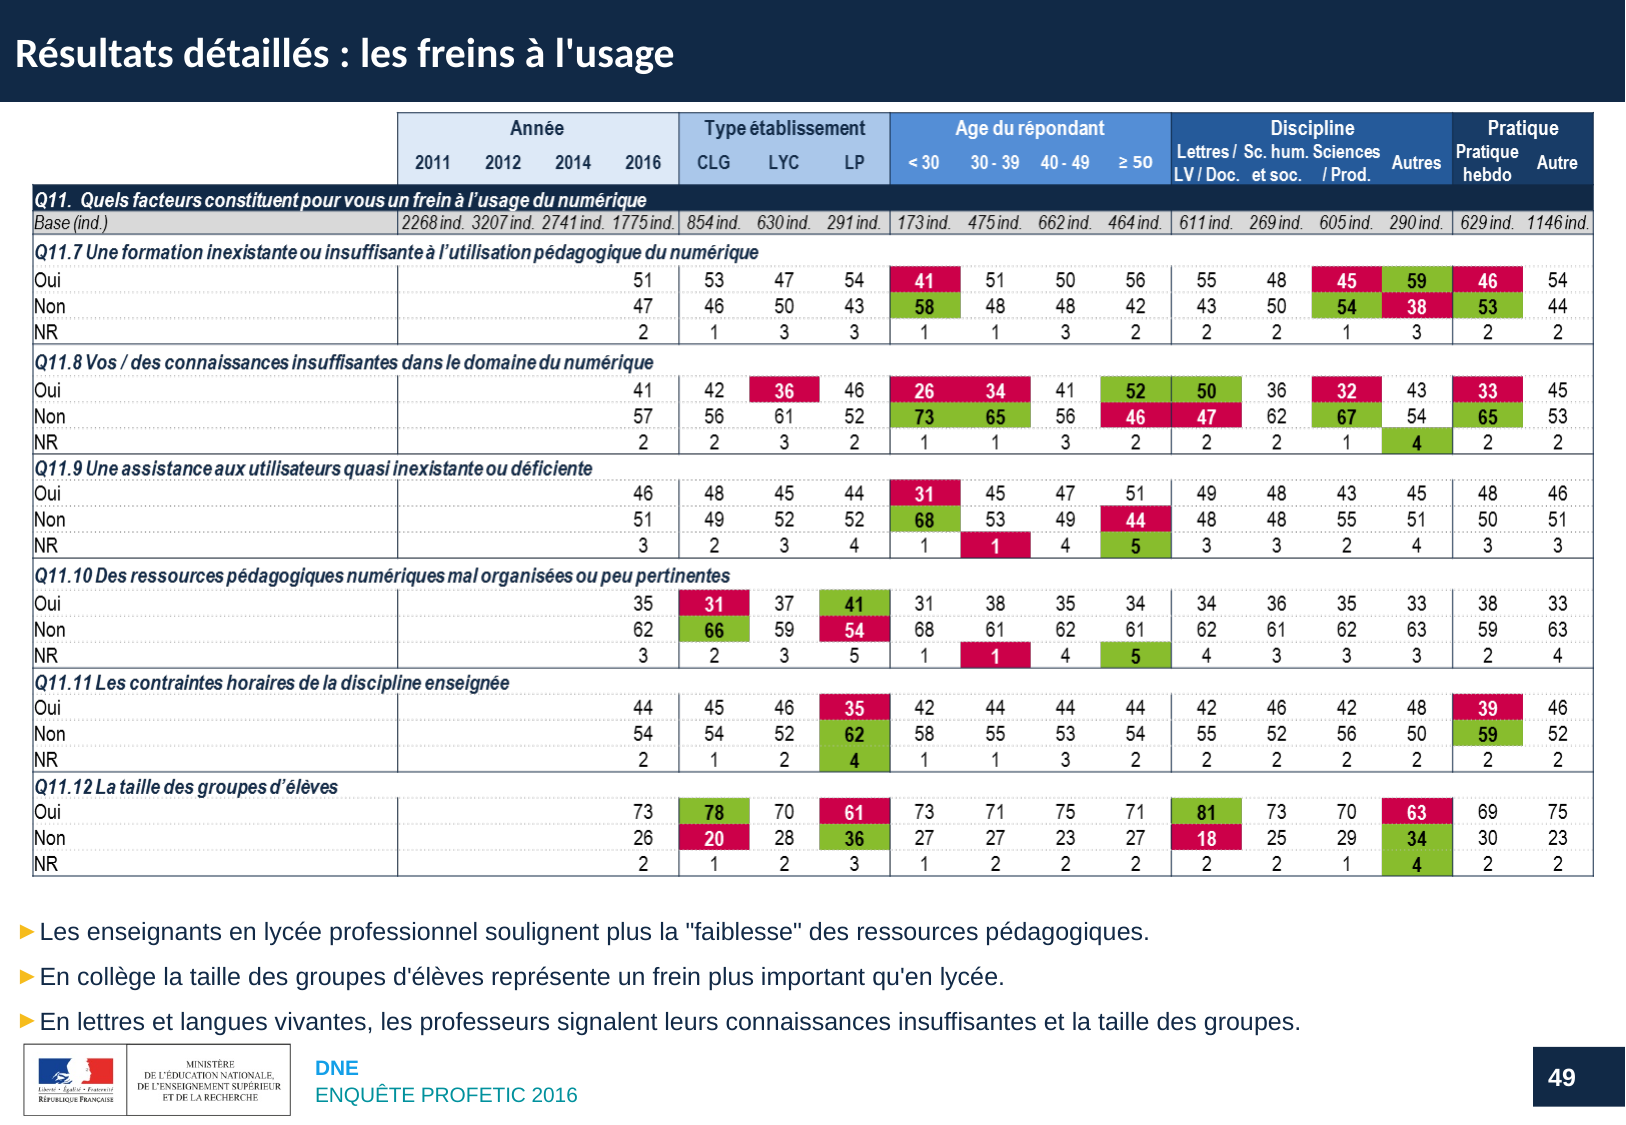

# Résultats détaillés : les freins à l'usage
Les enseignants en lycée professionnel soulignent plus la "faiblesse" des ressources pédagogiques.
En collège la taille des groupes d'élèves représente un frein plus important qu'en lycée.
En lettres et langues vivantes, les professeurs signalent leurs connaissances insuffisantes et la taille des groupes.
47